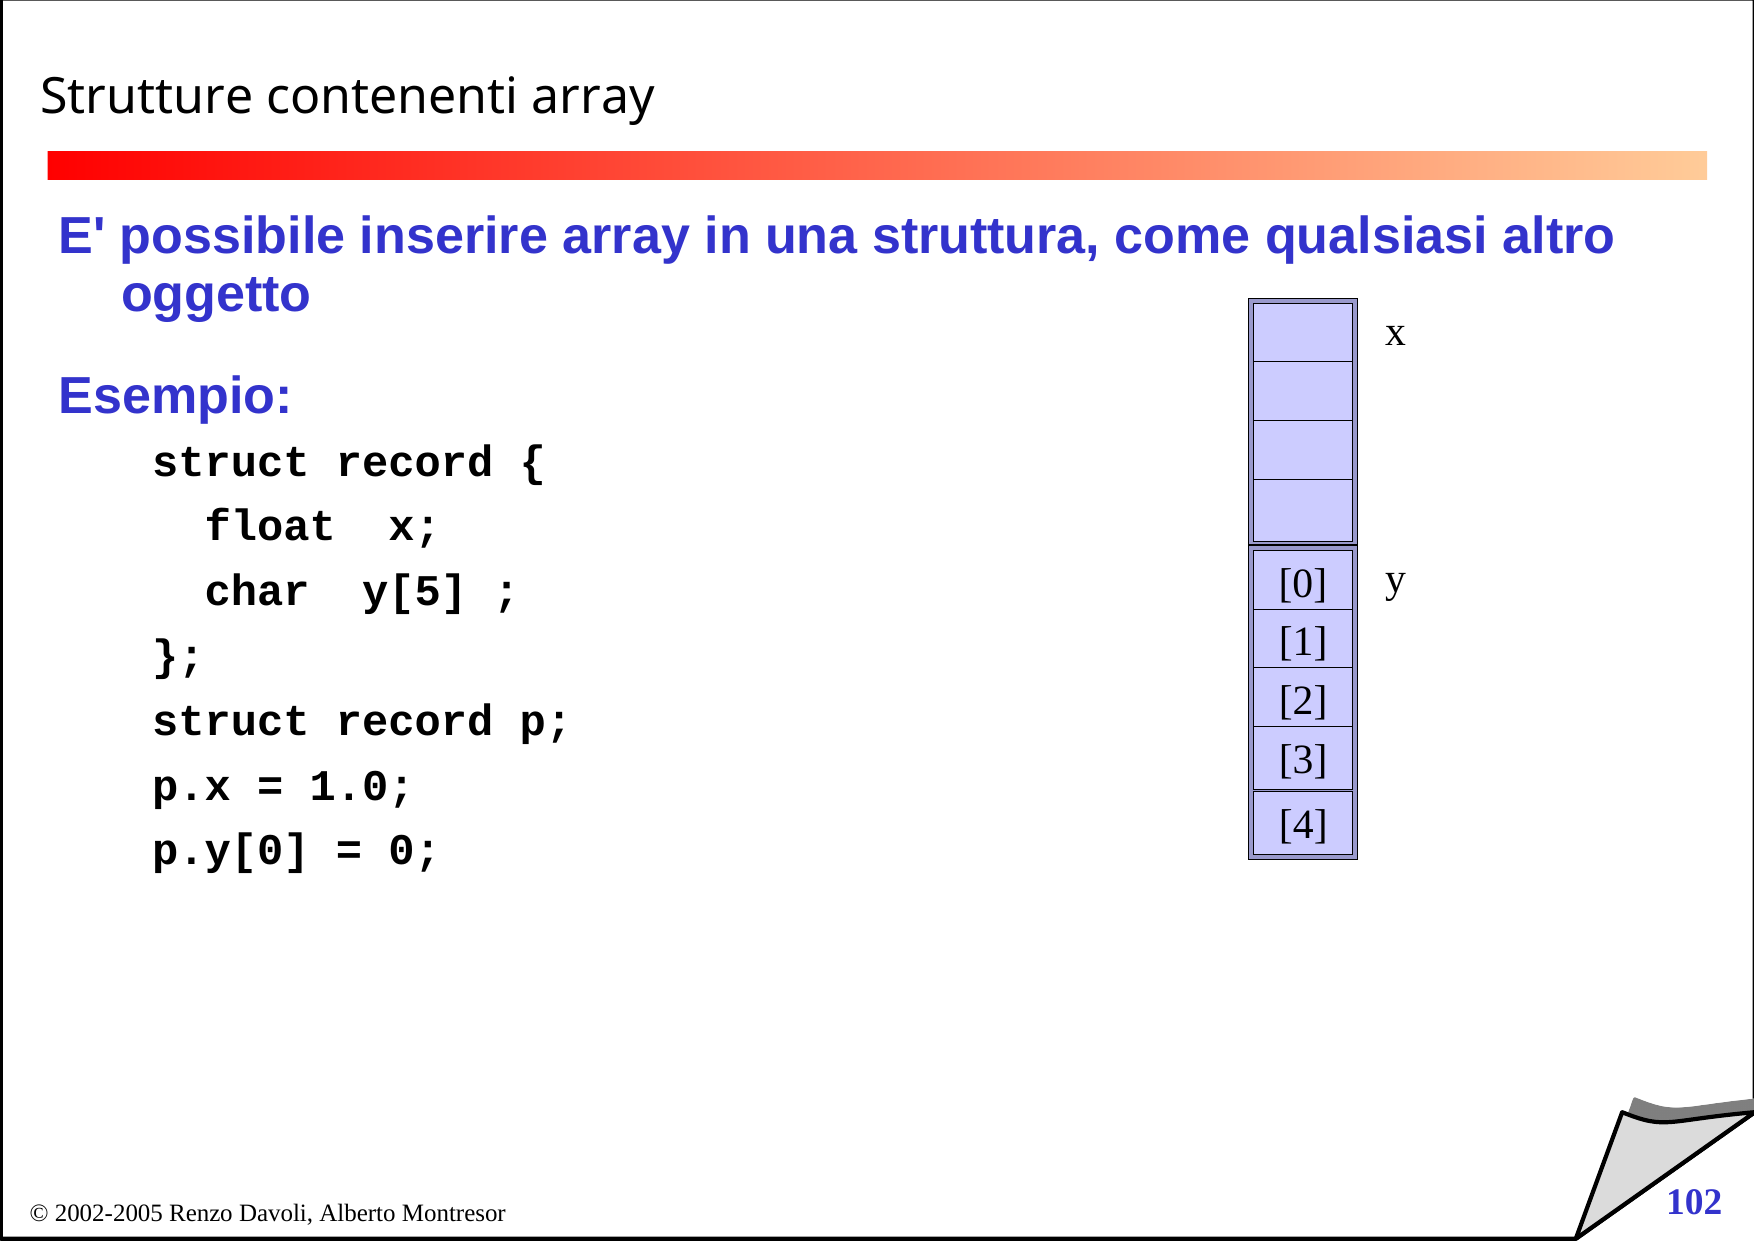

# Strutture contenenti array
E' possibile inserire array in una struttura, come qualsiasi altro oggetto
Esempio:
struct record {
 float x;
 char y[5] ;
};
struct record p;
p.x = 1.0;
p.y[0] = 0;
x
[0]
y
[1]
[2]
[3]
[4]